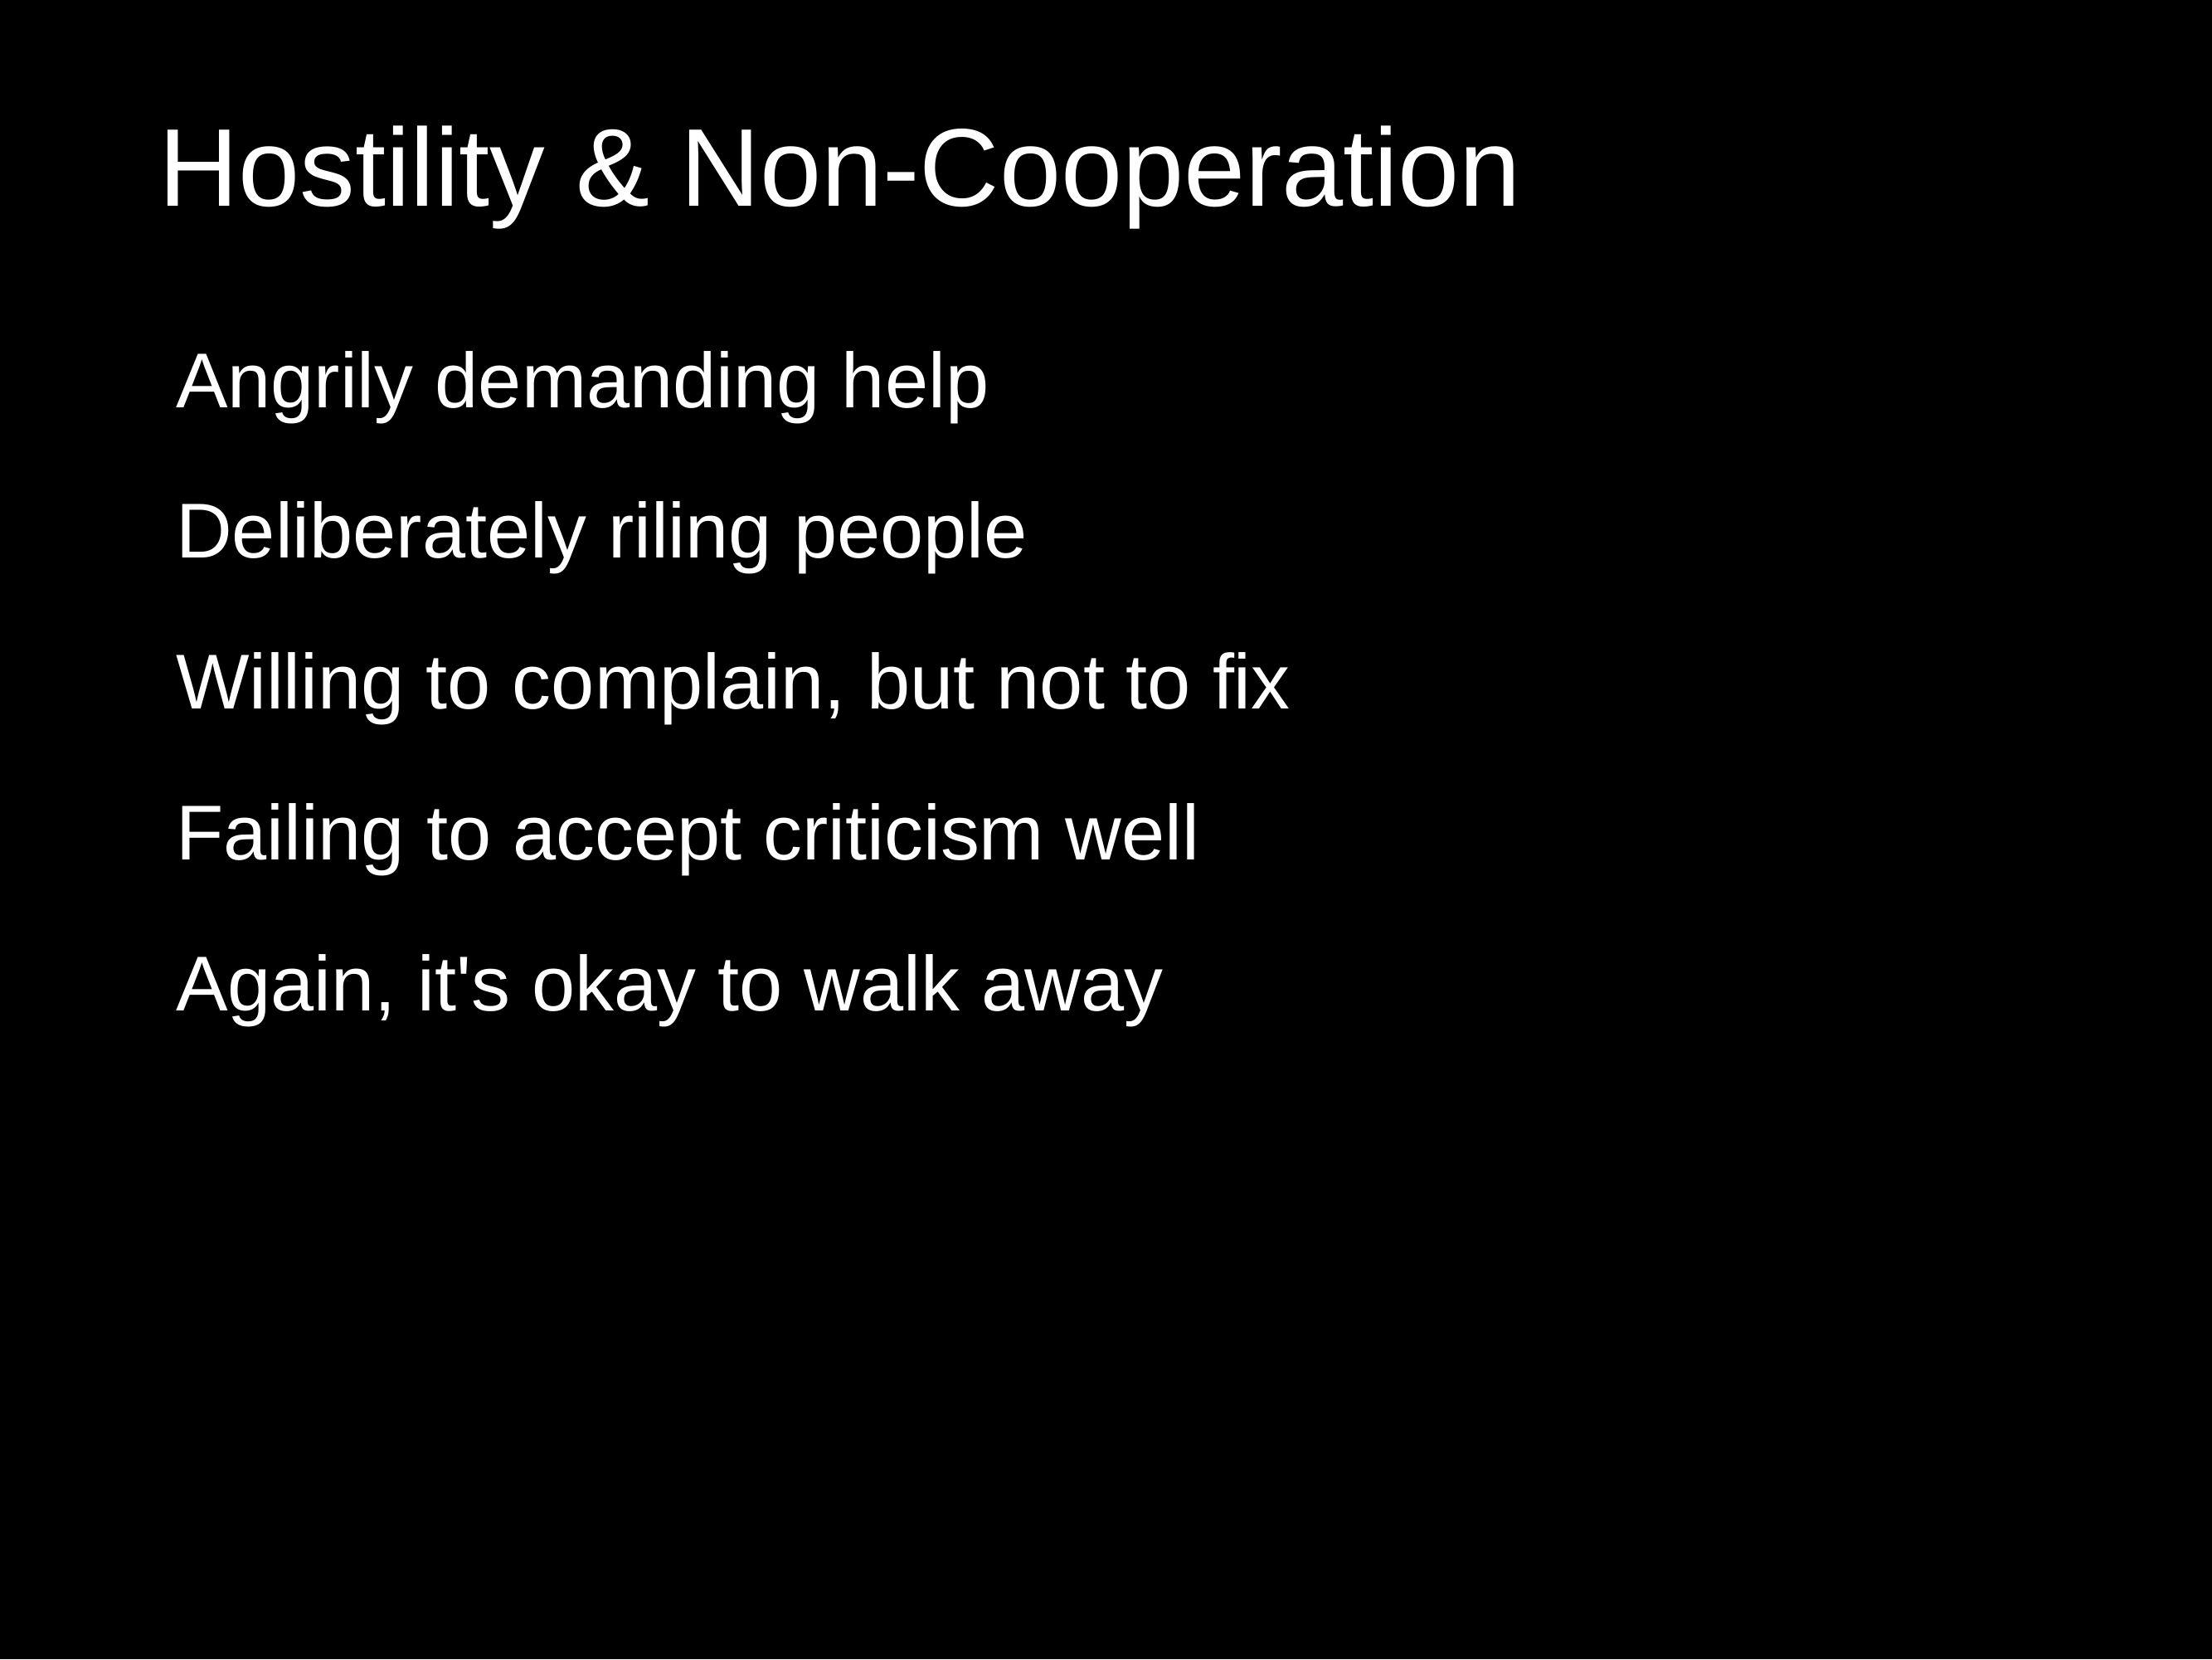

# Hostility & Non-Cooperation
Angrily demanding help
Deliberately riling people
Willing to complain, but not to fix
Failing to accept criticism well
Again, it's okay to walk away